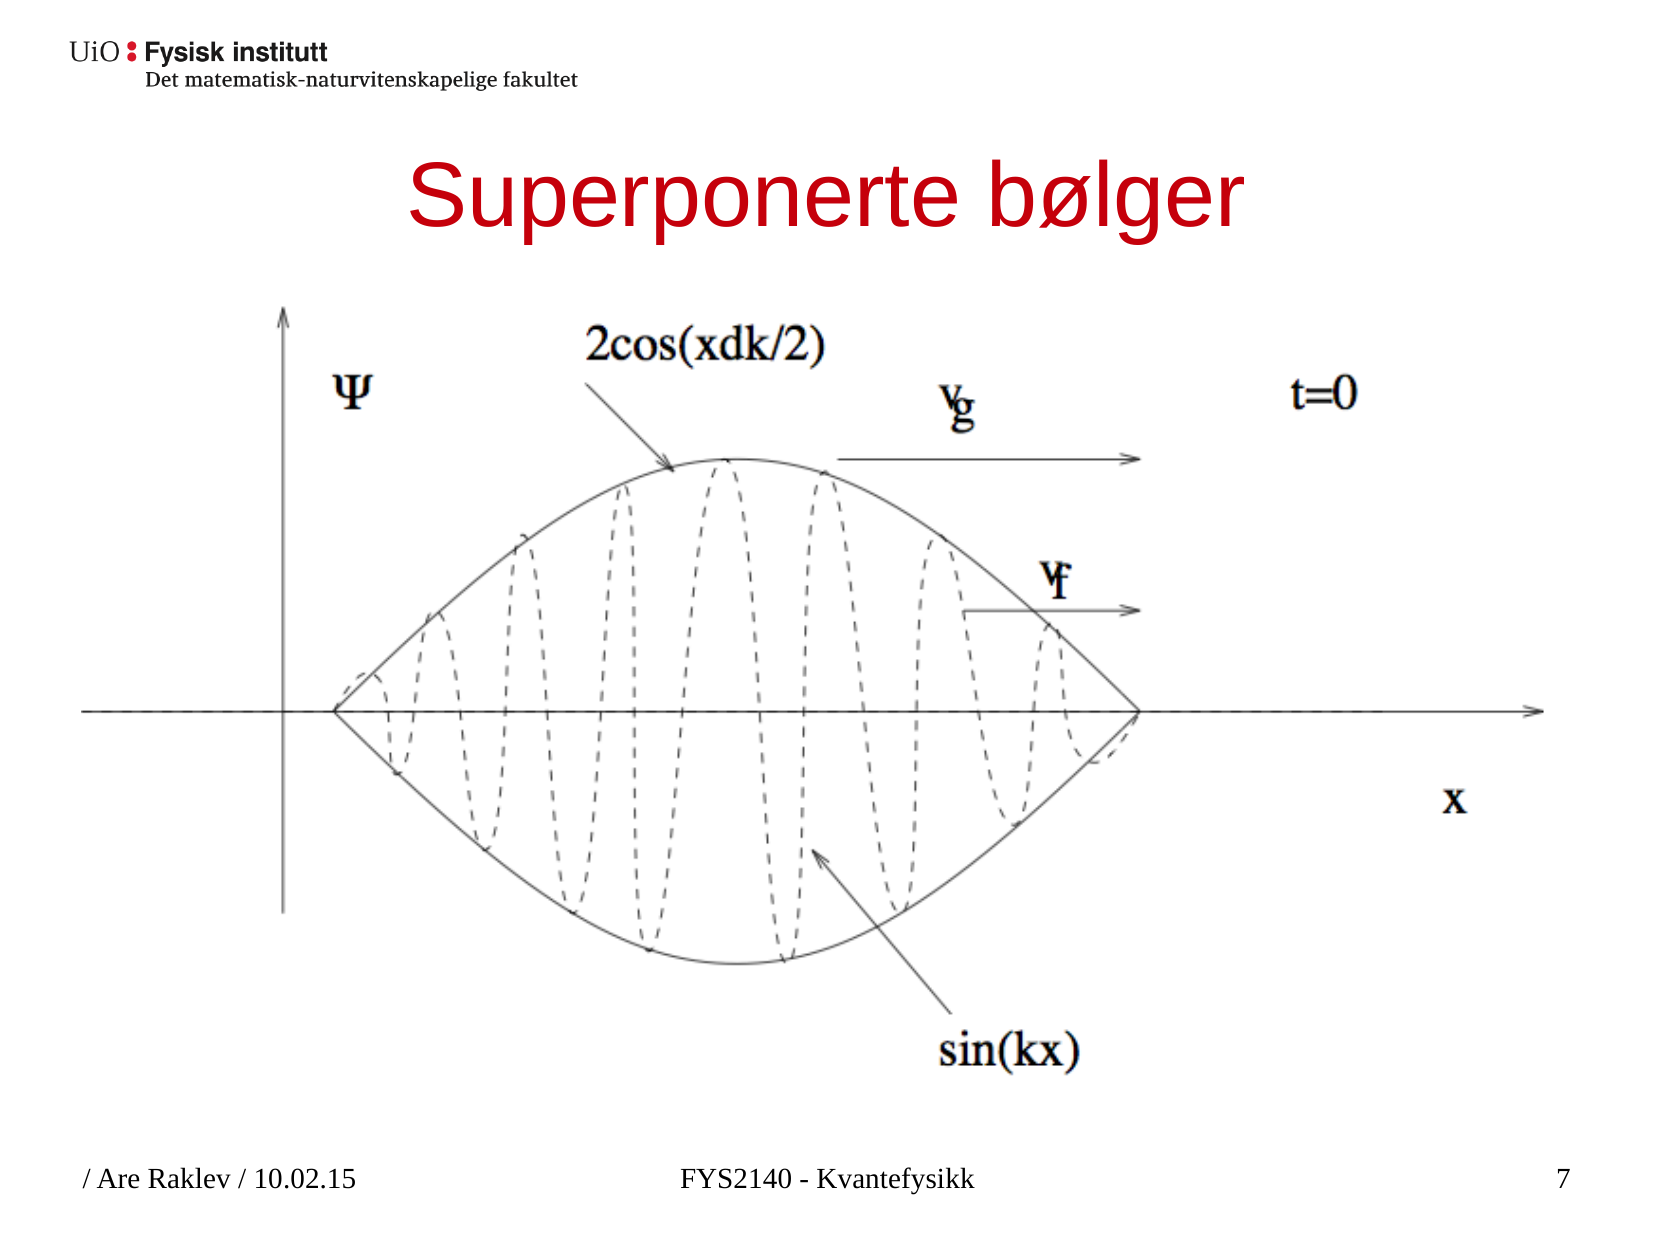

# Superponerte bølger
/ Are Raklev / 10.02.15
FYS2140 - Kvantefysikk
7